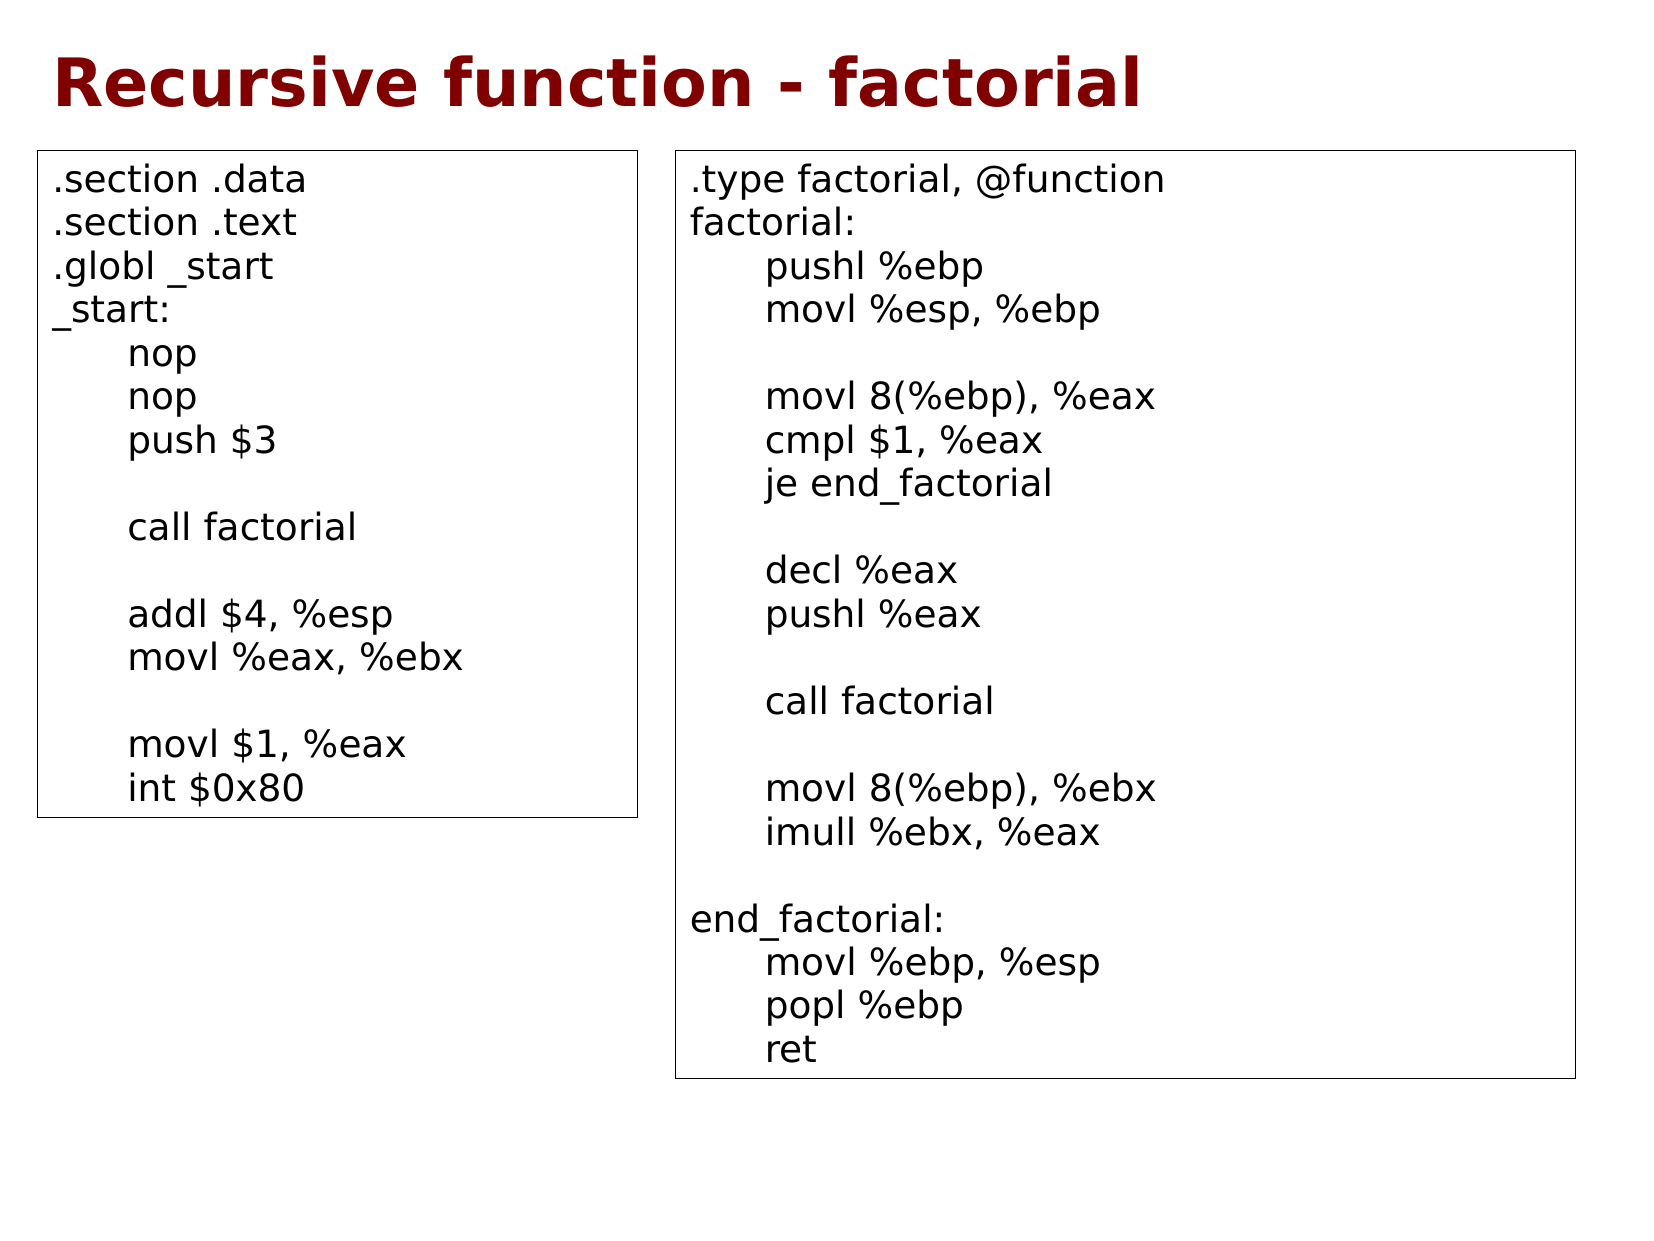

Recursive function - factorial
.section .data
.section .text
.globl _start
_start:
	nop
	nop
	push $3
	call factorial
	addl $4, %esp
	movl %eax, %ebx
	movl $1, %eax
	int $0x80
.type factorial, @function
factorial:
	pushl %ebp
	movl %esp, %ebp
	movl 8(%ebp), %eax
	cmpl $1, %eax
	je end_factorial
	decl %eax
	pushl %eax
	call factorial
	movl 8(%ebp), %ebx
	imull %ebx, %eax
end_factorial:
	movl %ebp, %esp
	popl %ebp
	ret